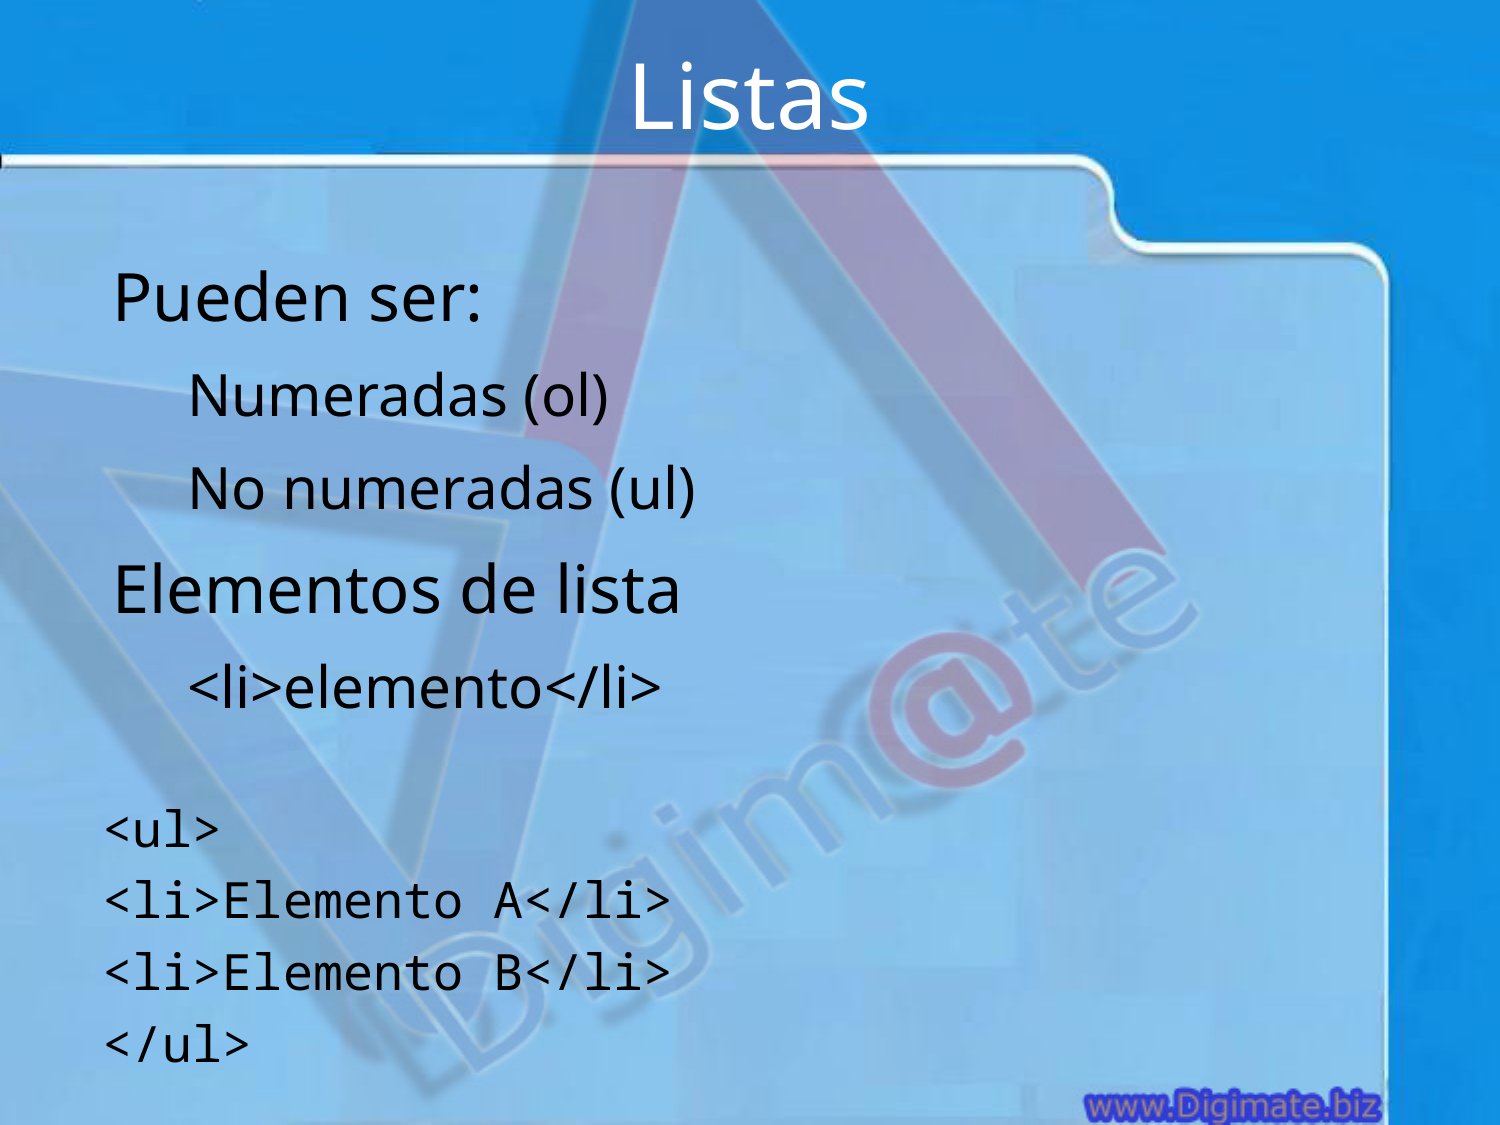

# Listas
Pueden ser:
Numeradas (ol)
No numeradas (ul)
Elementos de lista
<li>elemento</li>
<ul>
<li>Elemento A</li>
<li>Elemento B</li>
</ul>